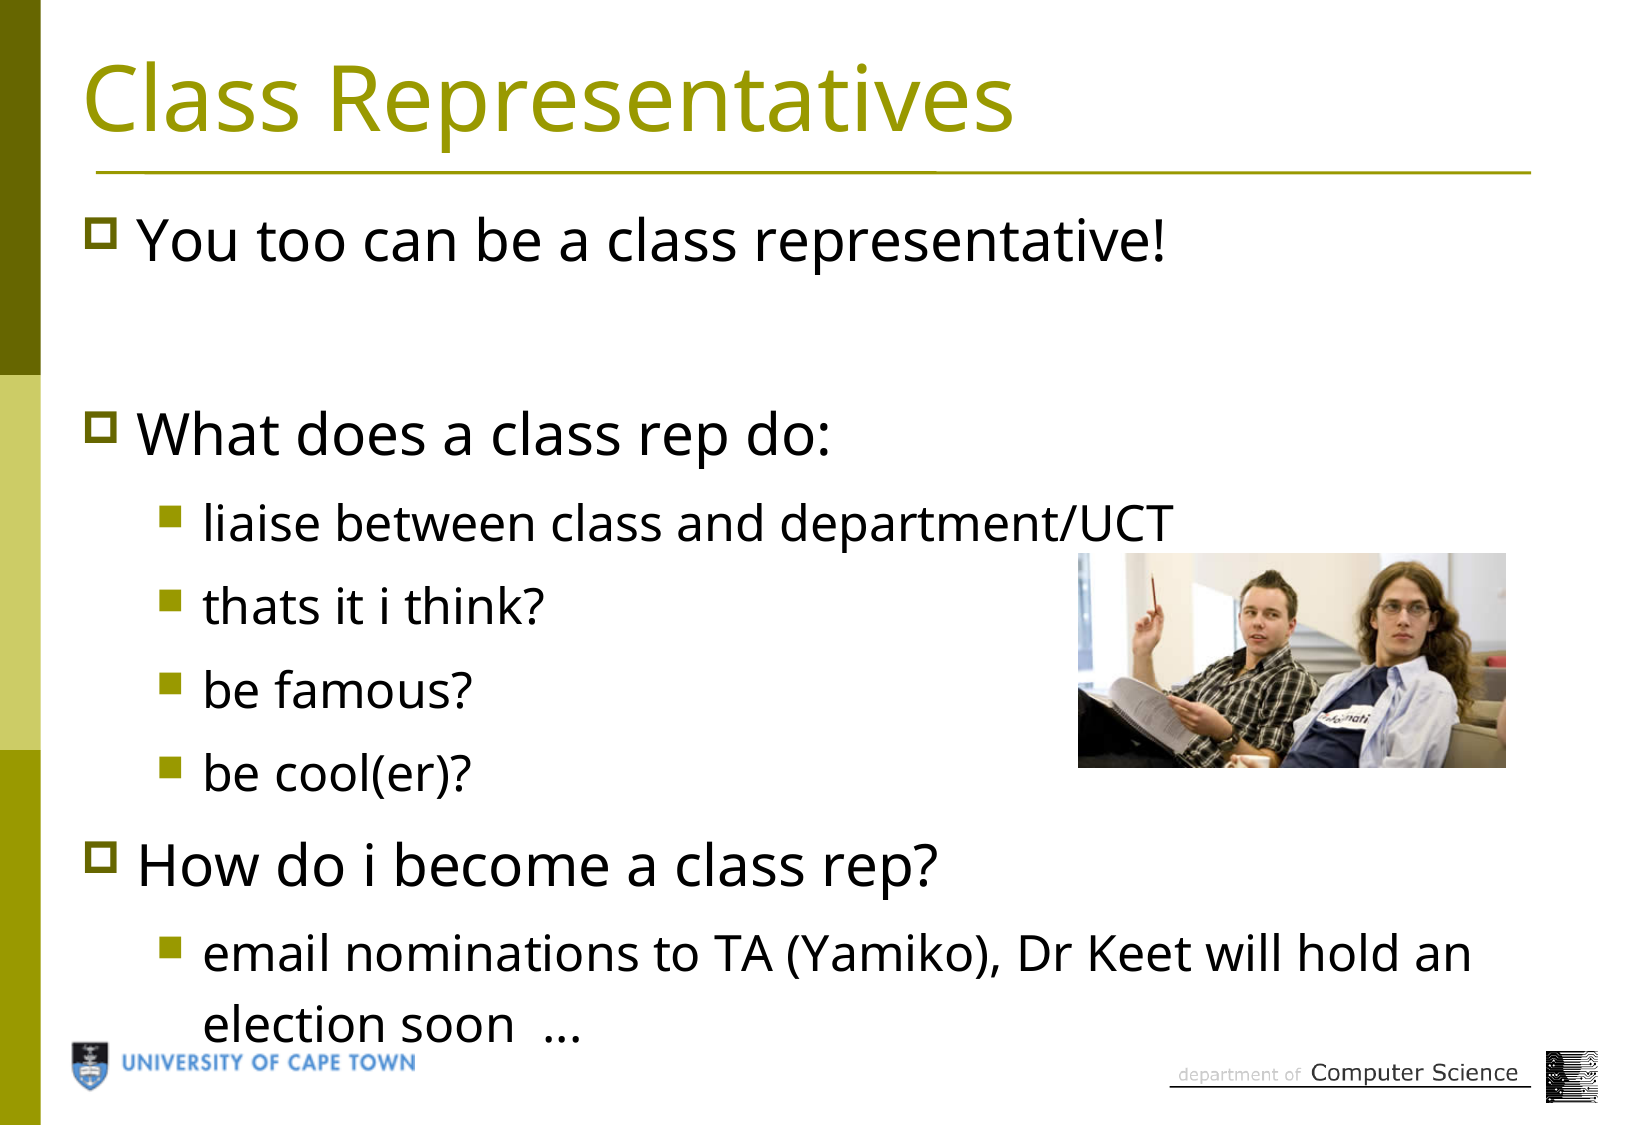

# Class Representatives
You too can be a class representative!
What does a class rep do:
liaise between class and department/UCT
thats it i think?
be famous?
be cool(er)?
How do i become a class rep?
email nominations to TA (Yamiko), Dr Keet will hold an election soon ...